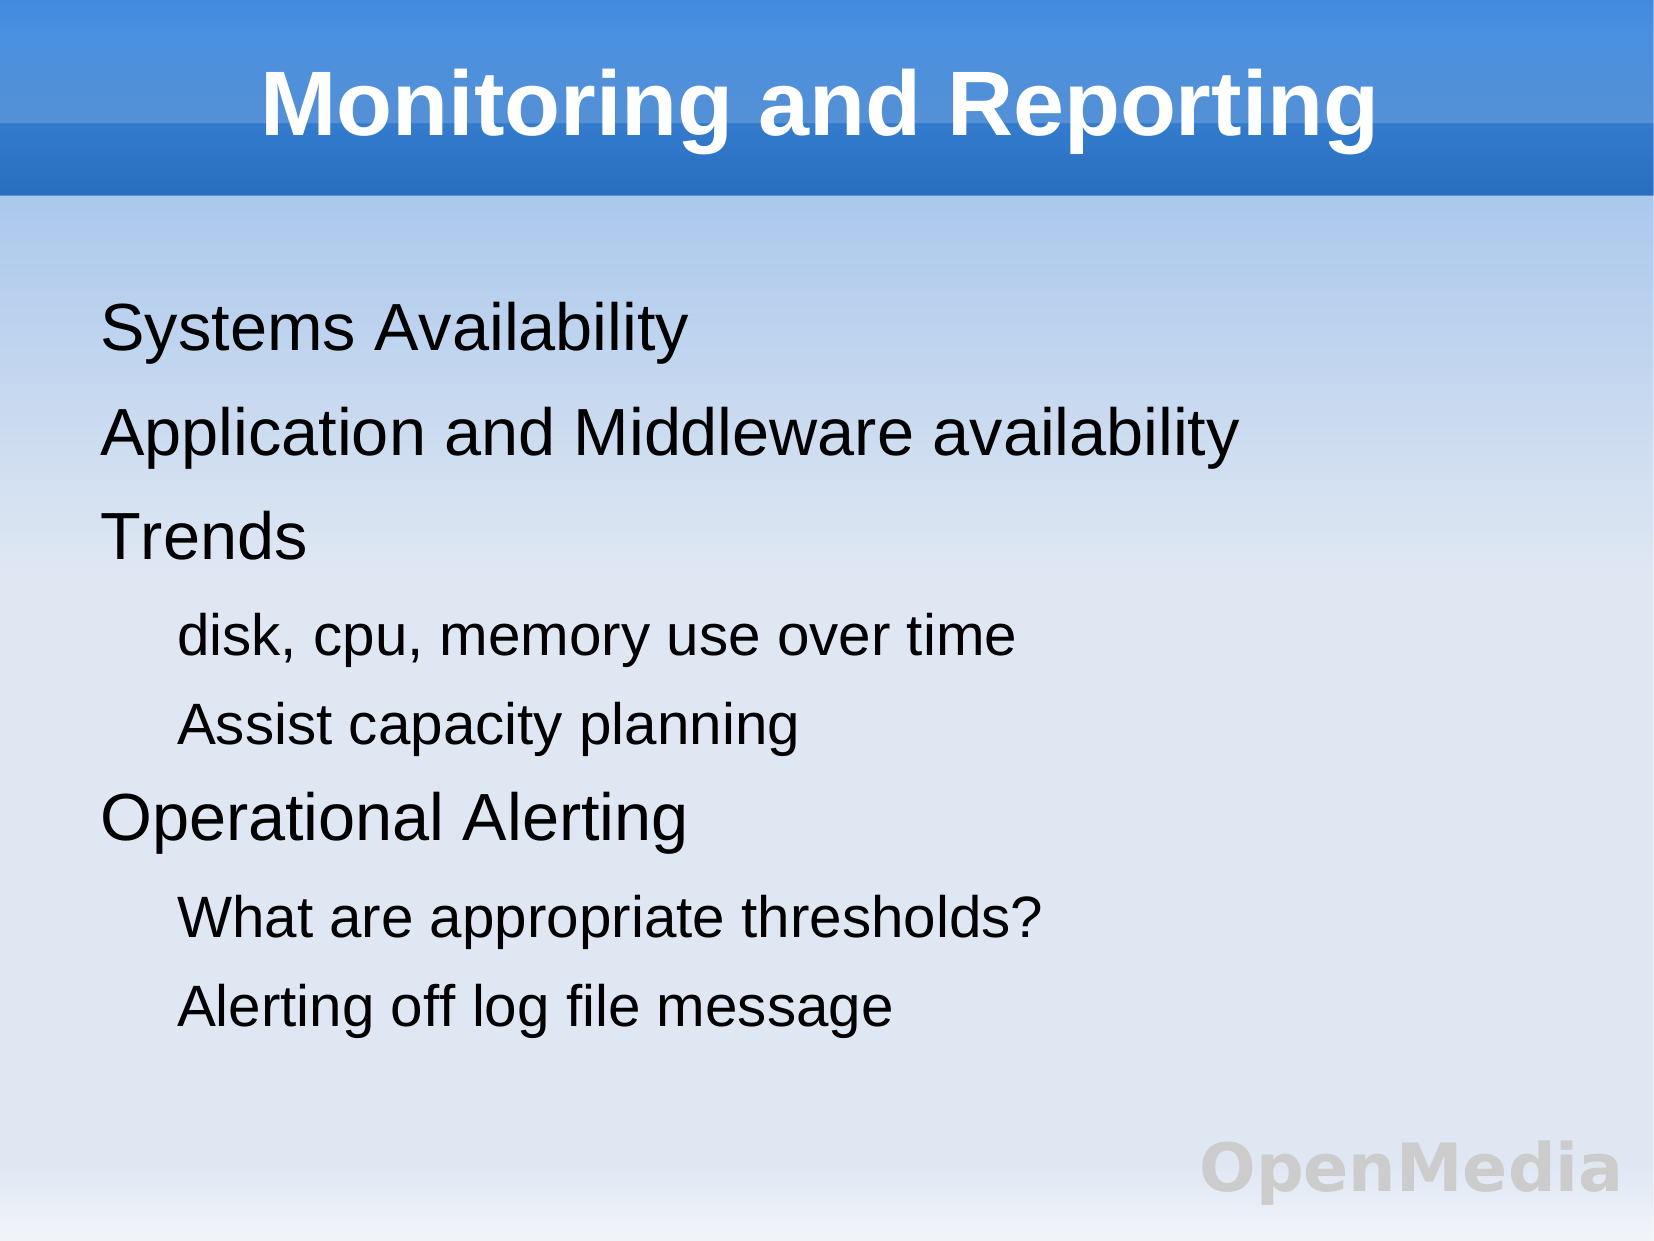

# Monitoring and Reporting
Systems Availability
Application and Middleware availability
Trends
disk, cpu, memory use over time
Assist capacity planning
Operational Alerting
What are appropriate thresholds?
Alerting off log file message
16